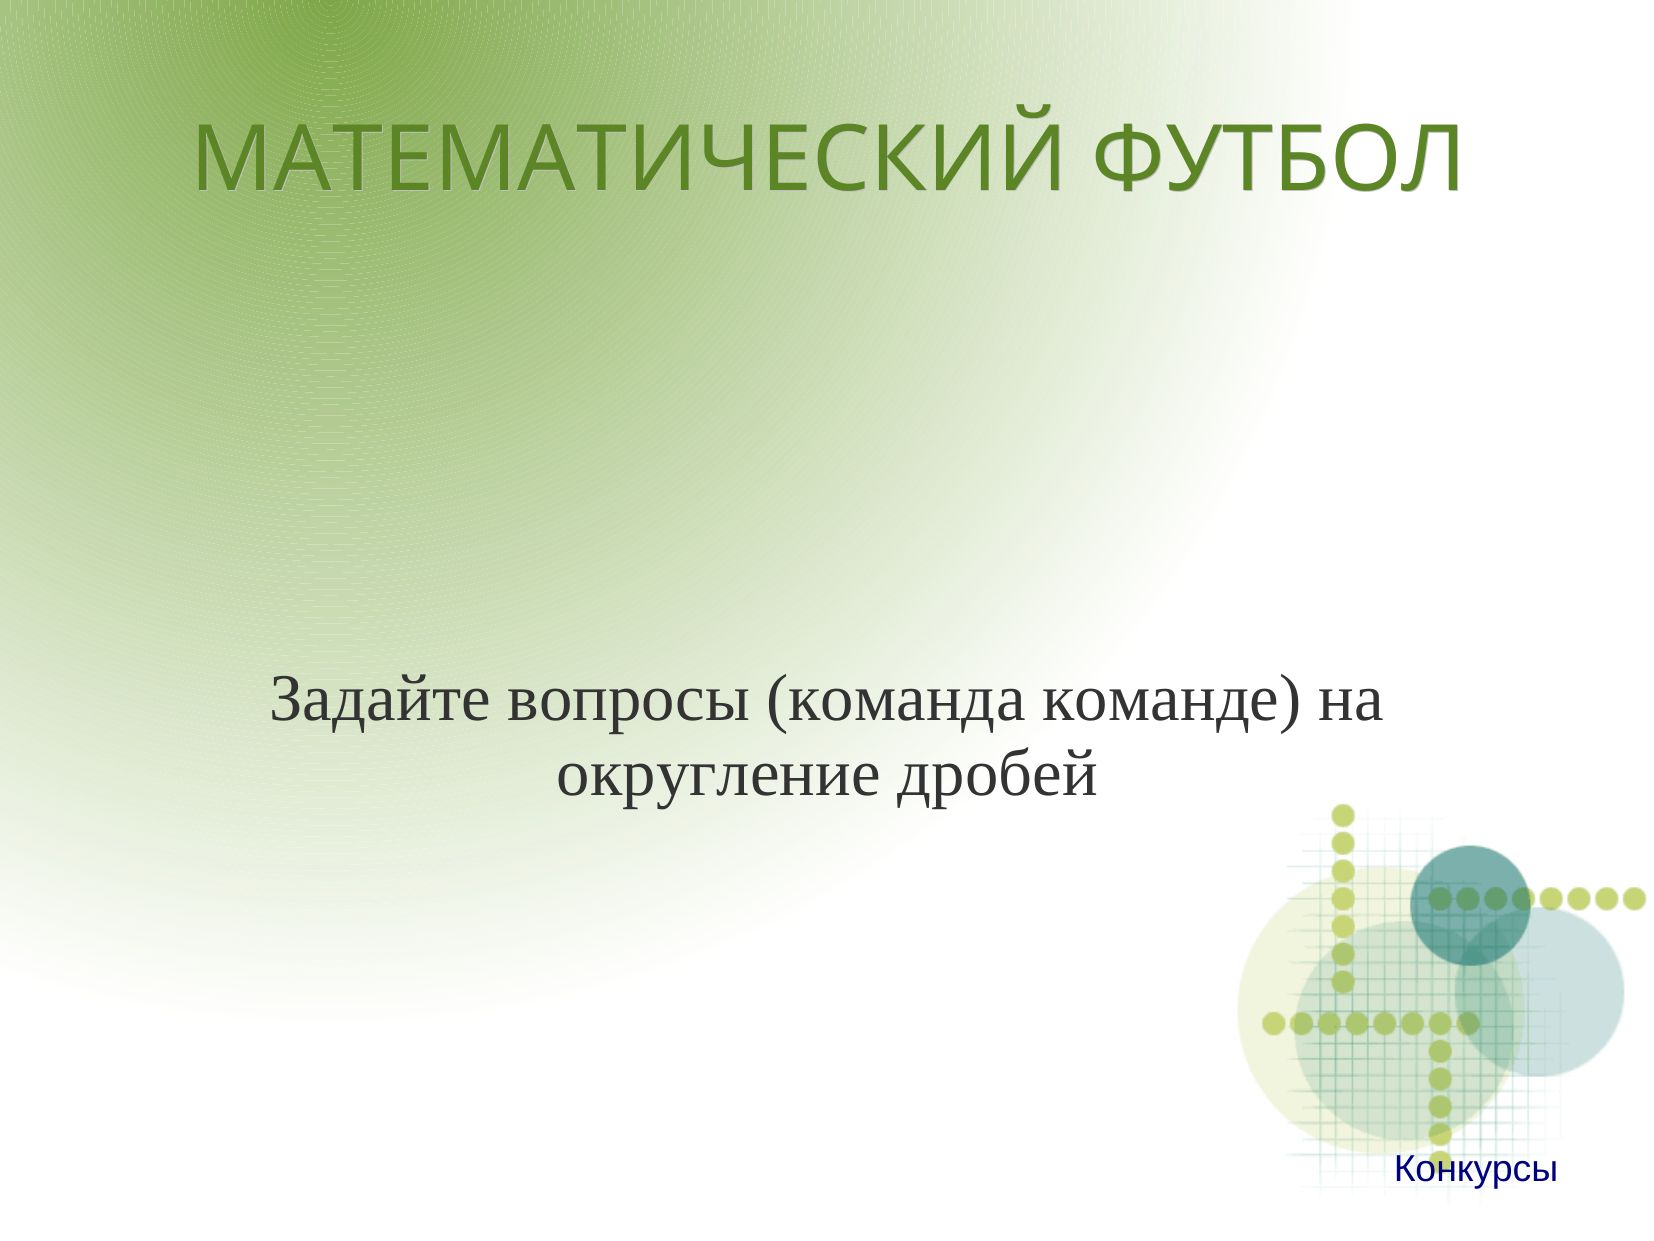

# МАТЕМАТИЧЕСКИЙ ФУТБОЛ
Задайте вопросы (команда команде) на округление дробей
Конкурсы